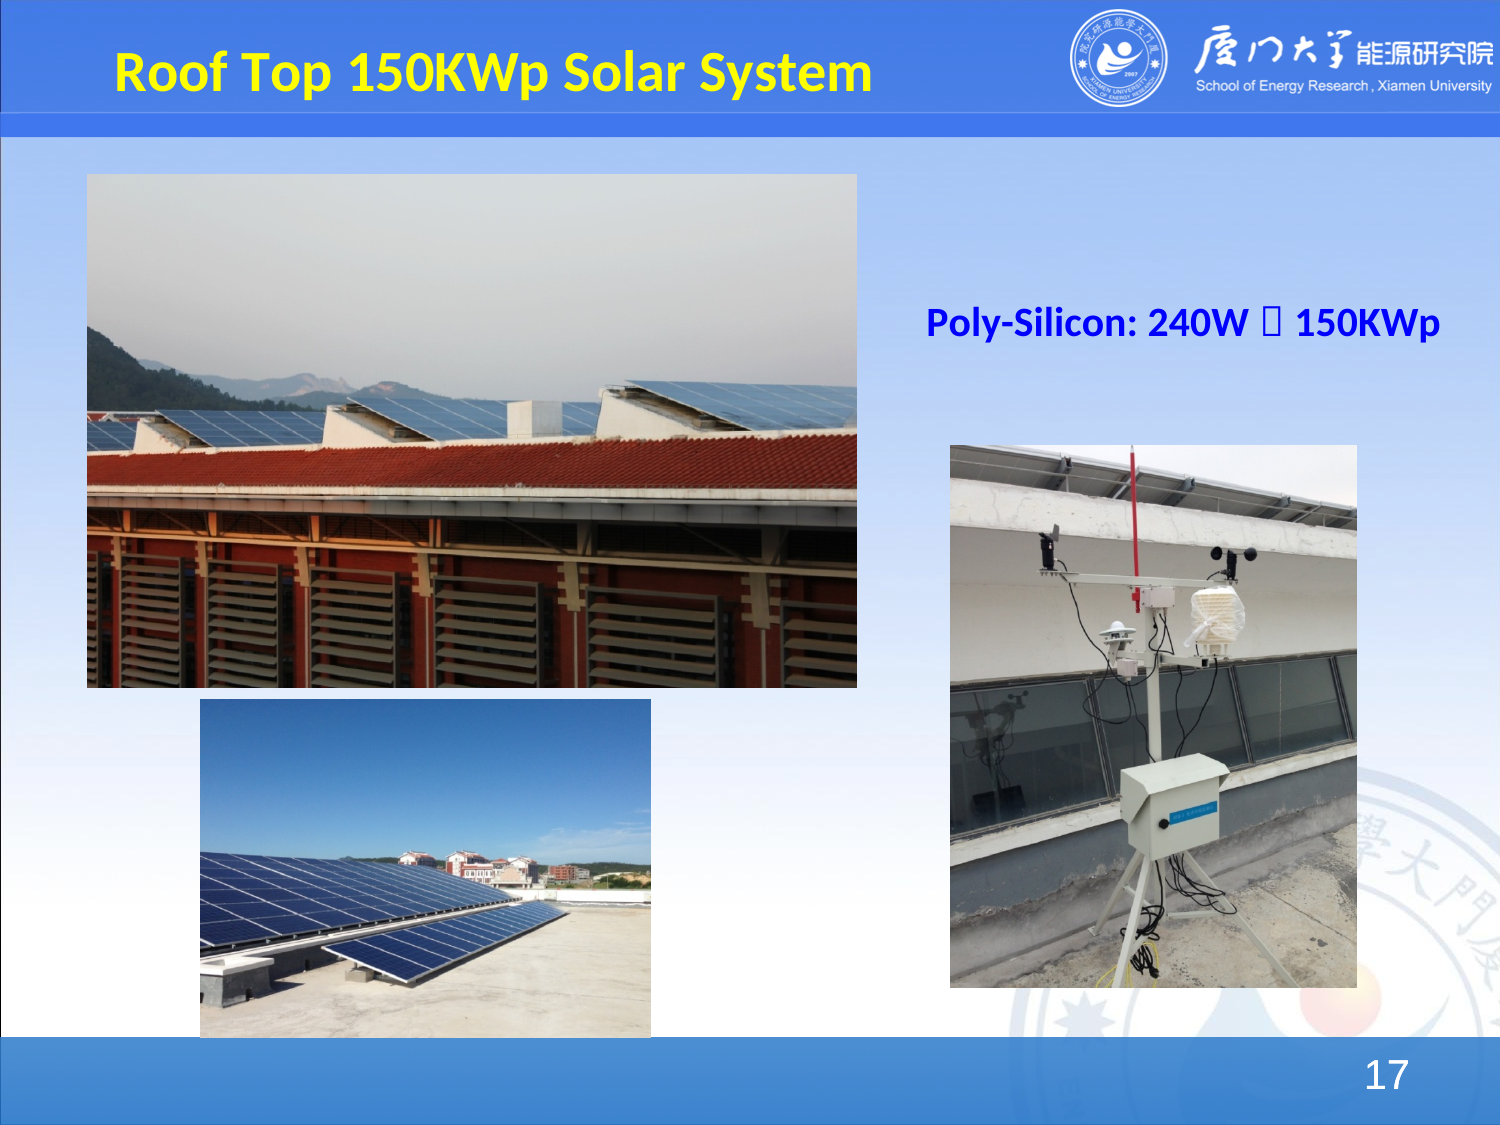

Roof Top 150KWp Solar System
Poly-Silicon: 240W，150KWp